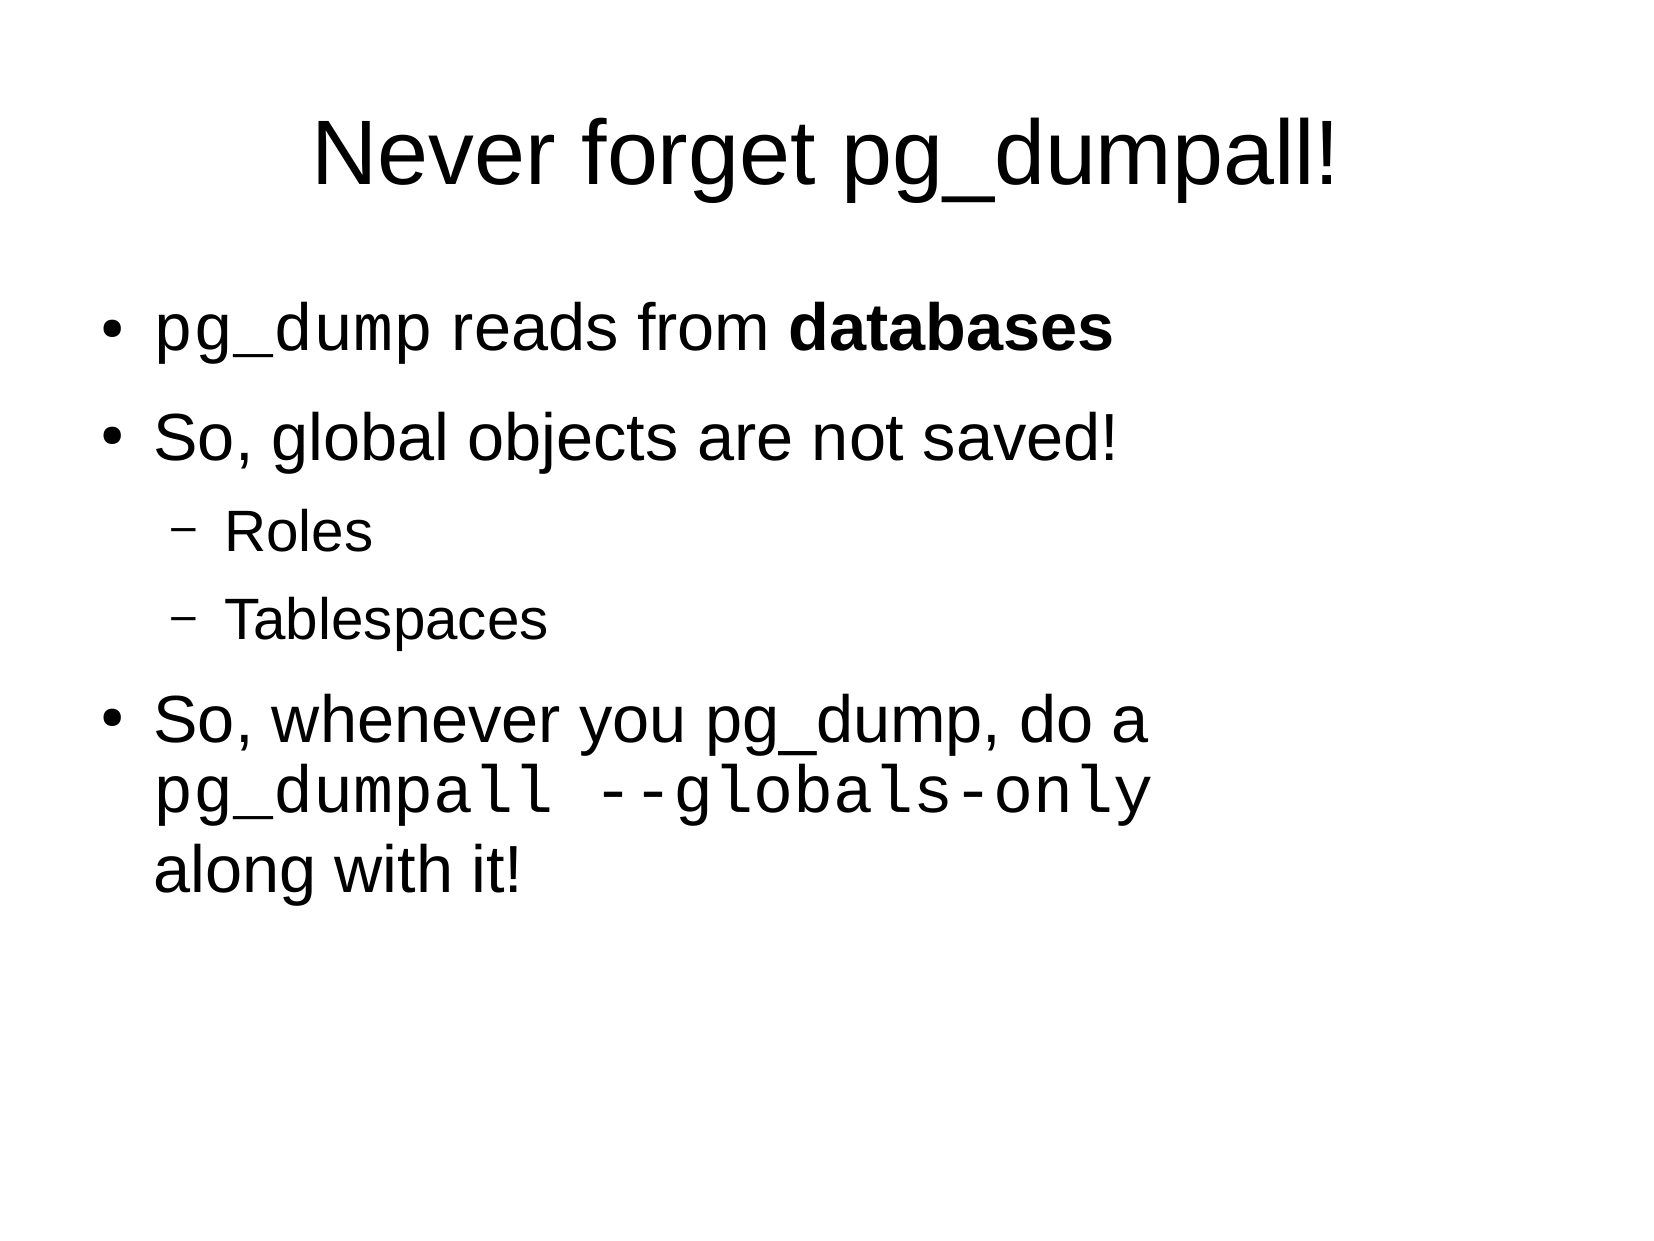

# Never forget pg_dumpall!
pg_dump reads from databases
So, global objects are not saved!
Roles
Tablespaces
So, whenever you pg_dump, do a
pg_dumpall --globals-only
along with it!